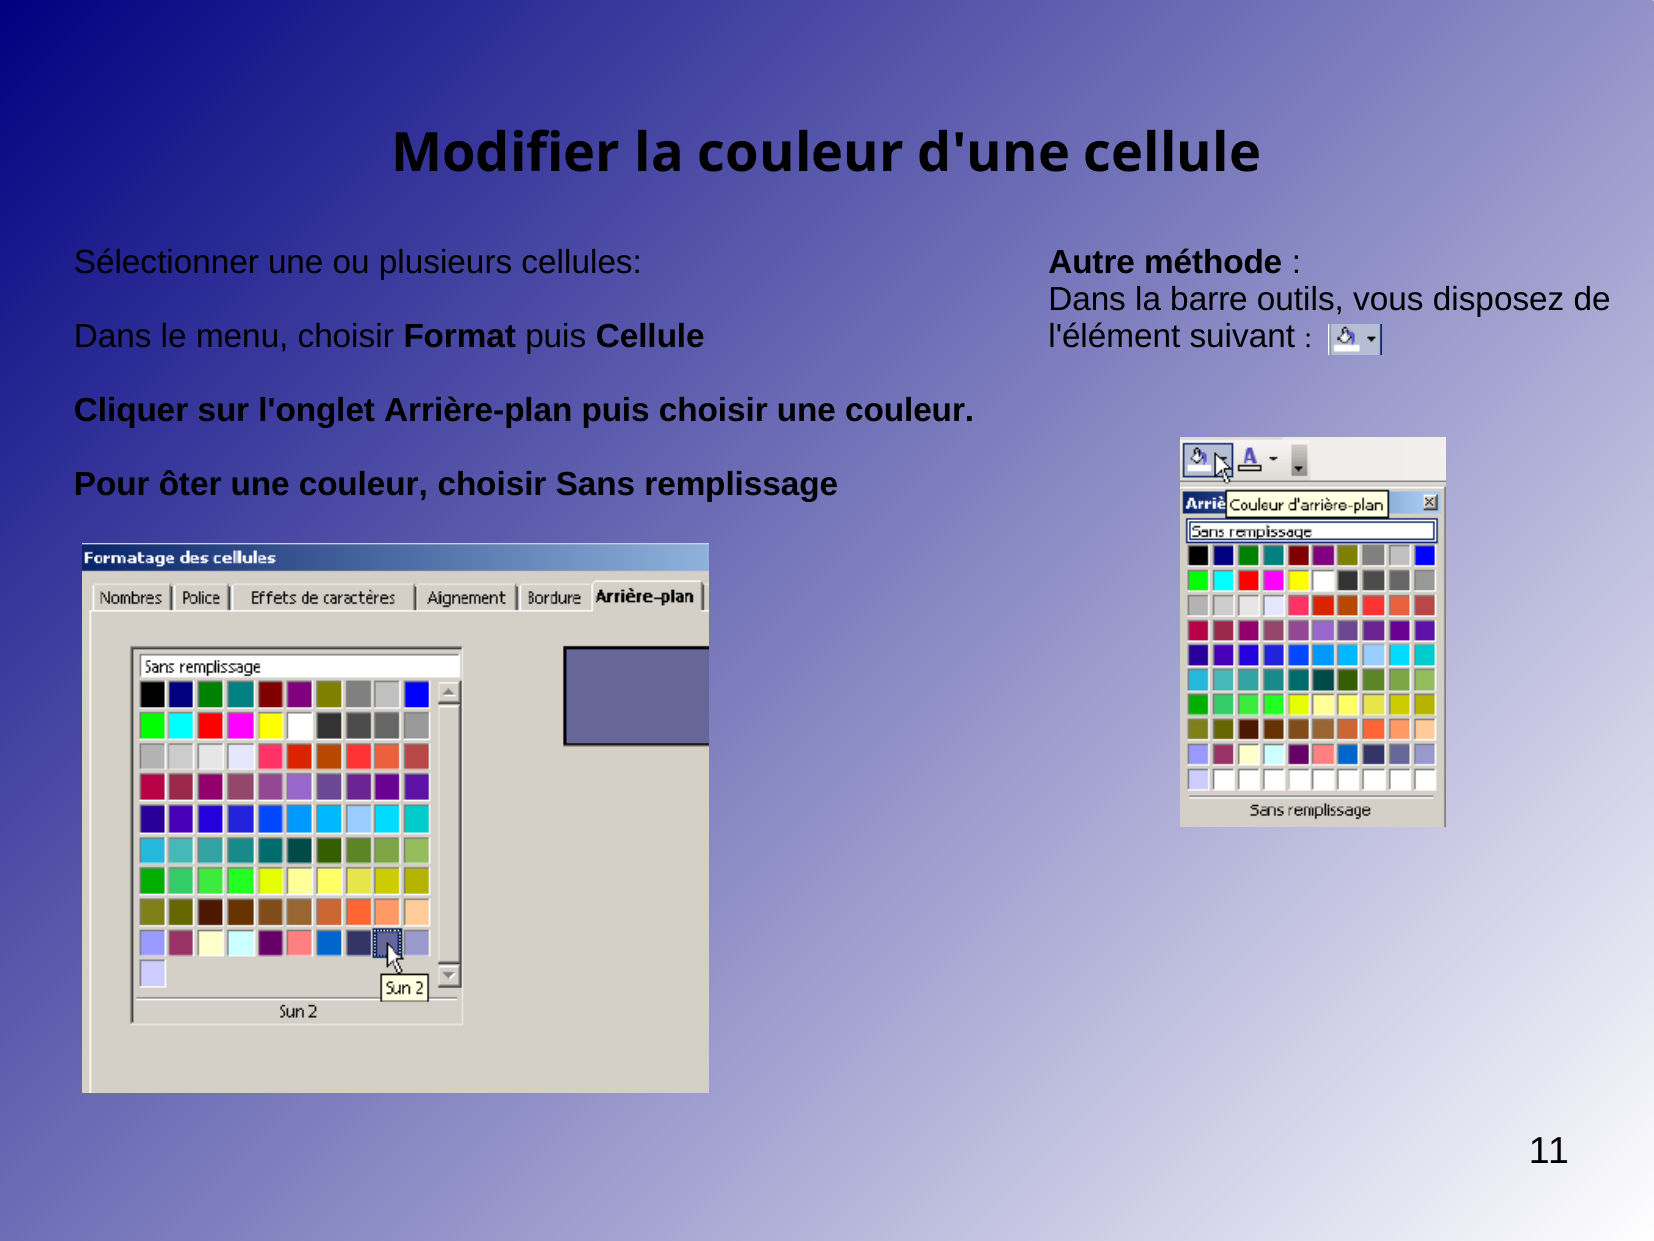

# Modifier la couleur d'une cellule
Sélectionner une ou plusieurs cellules:
Dans le menu, choisir Format puis Cellule
Cliquer sur l'onglet Arrière-plan puis choisir une couleur.
Pour ôter une couleur, choisir Sans remplissage
Autre méthode :
Dans la barre outils, vous disposez de l'élément suivant :
11